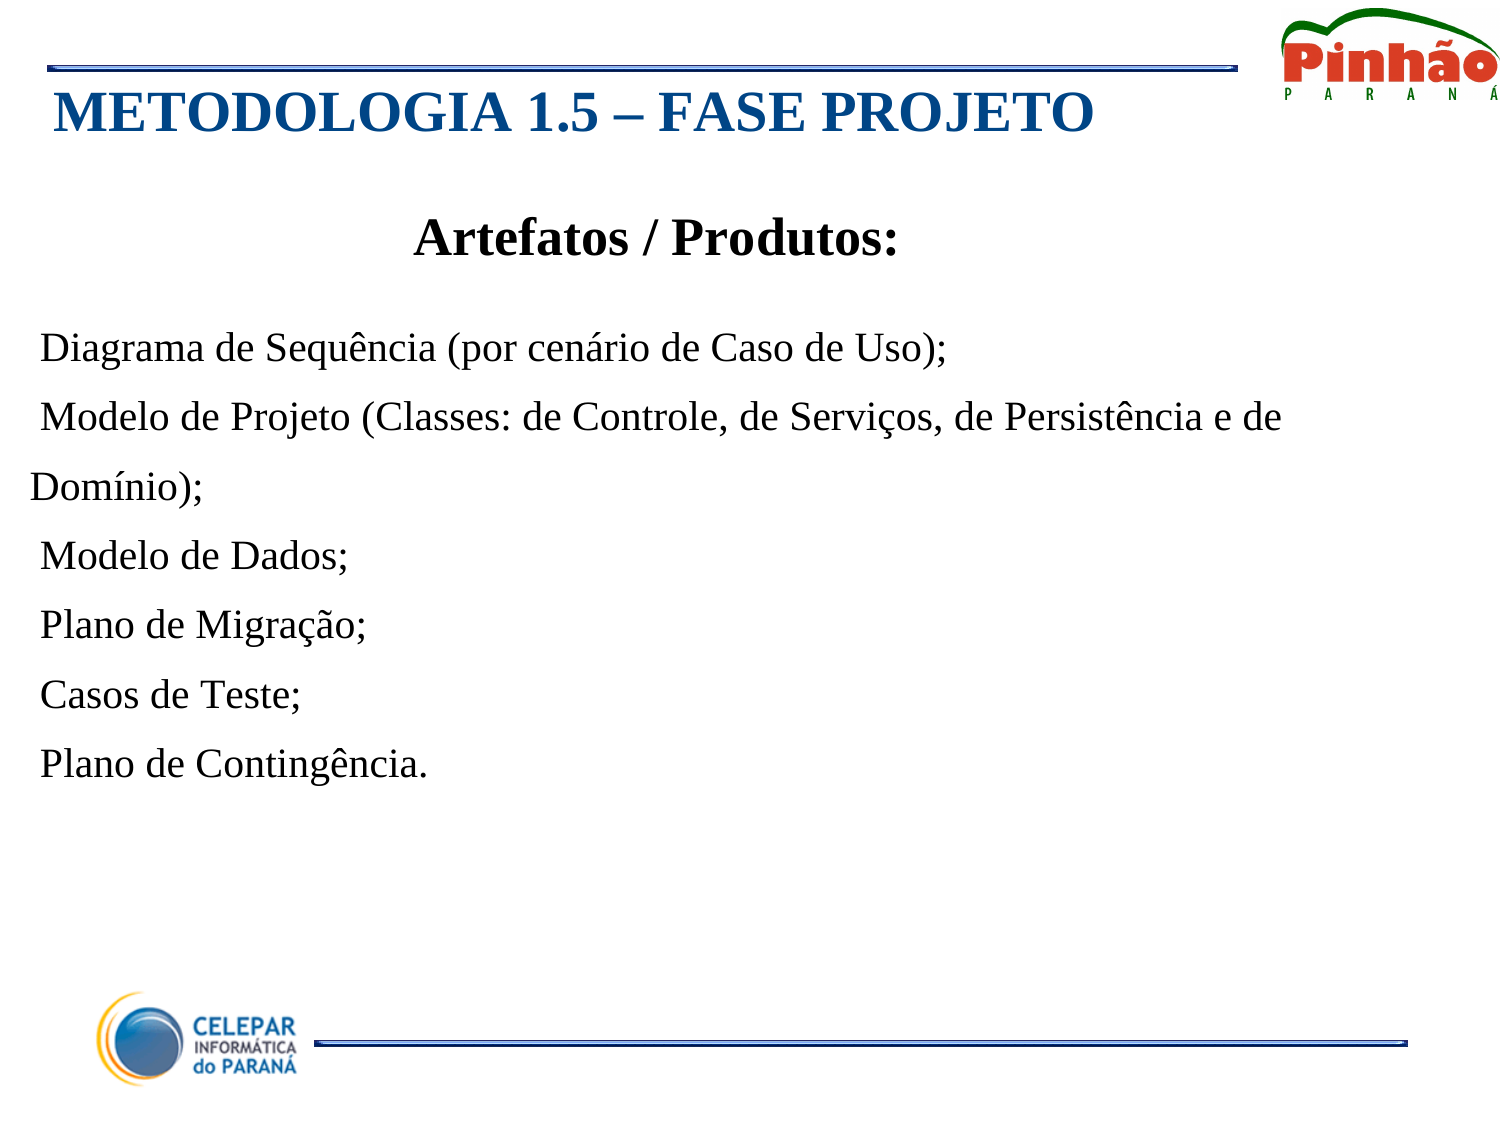

#
METODOLOGIA 1.5 – FASE PROJETO
Artefatos / Produtos:
 Diagrama de Sequência (por cenário de Caso de Uso);
 Modelo de Projeto (Classes: de Controle, de Serviços, de Persistência e de Domínio);
 Modelo de Dados;
 Plano de Migração;
 Casos de Teste;
 Plano de Contingência.